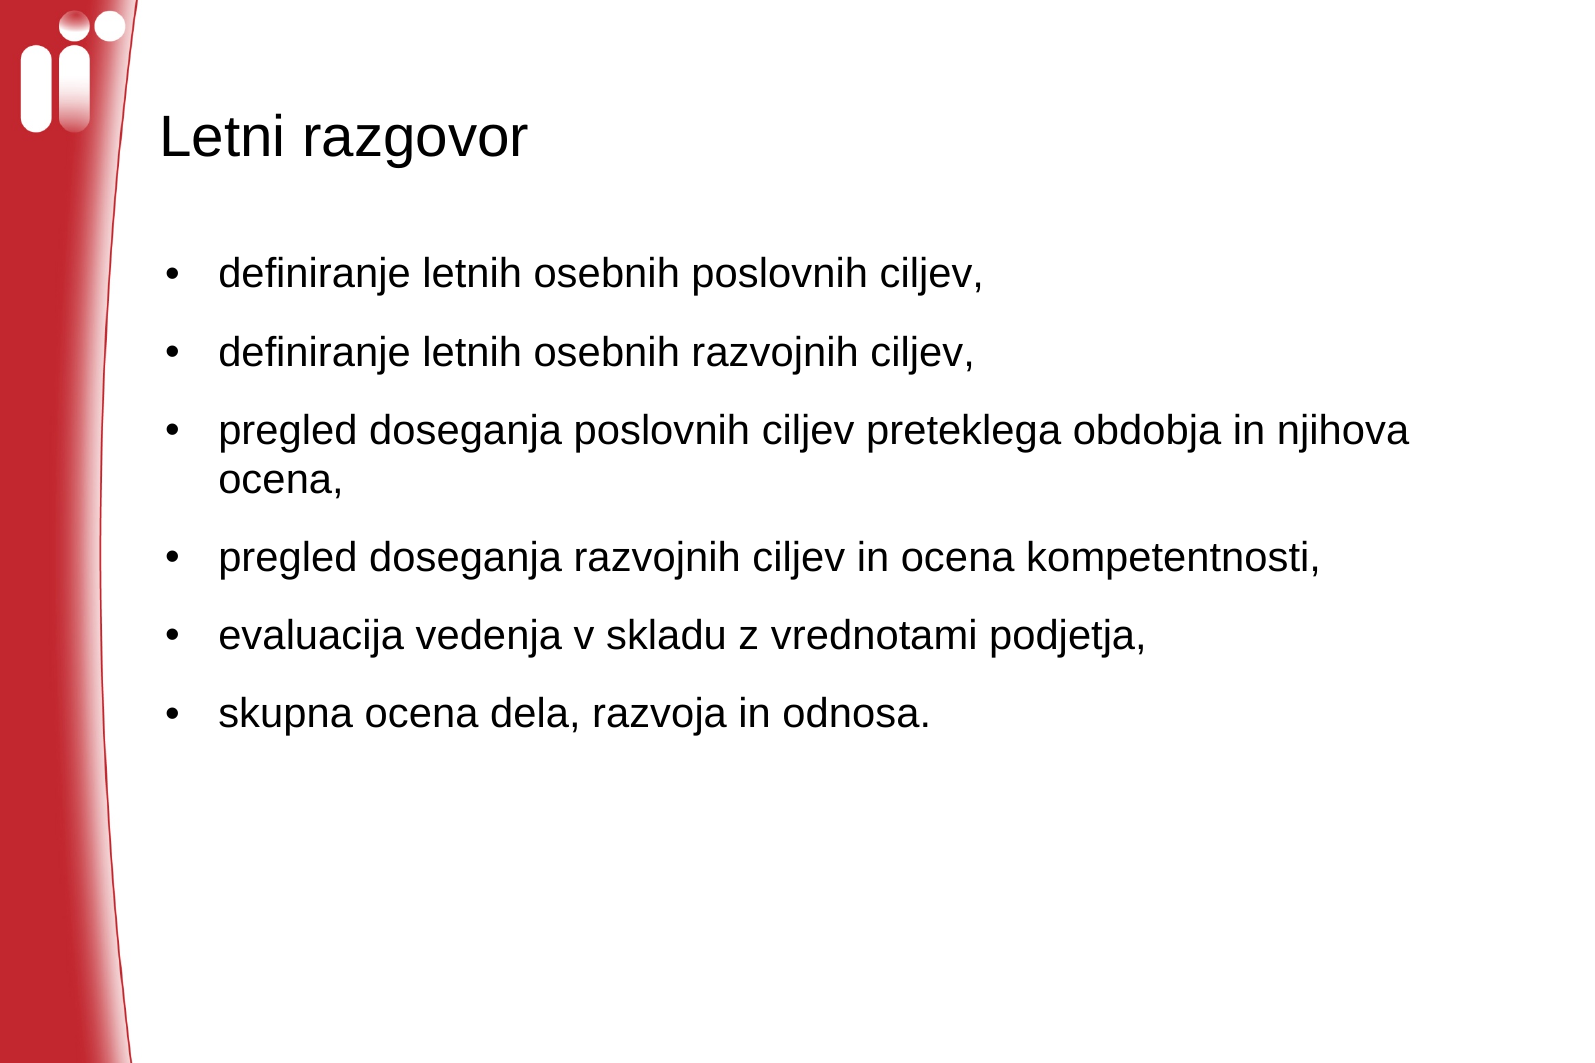

# Letni razgovor
definiranje letnih osebnih poslovnih ciljev,
definiranje letnih osebnih razvojnih ciljev,
pregled doseganja poslovnih ciljev preteklega obdobja in njihova ocena,
pregled doseganja razvojnih ciljev in ocena kompetentnosti,
evaluacija vedenja v skladu z vrednotami podjetja,
skupna ocena dela, razvoja in odnosa.